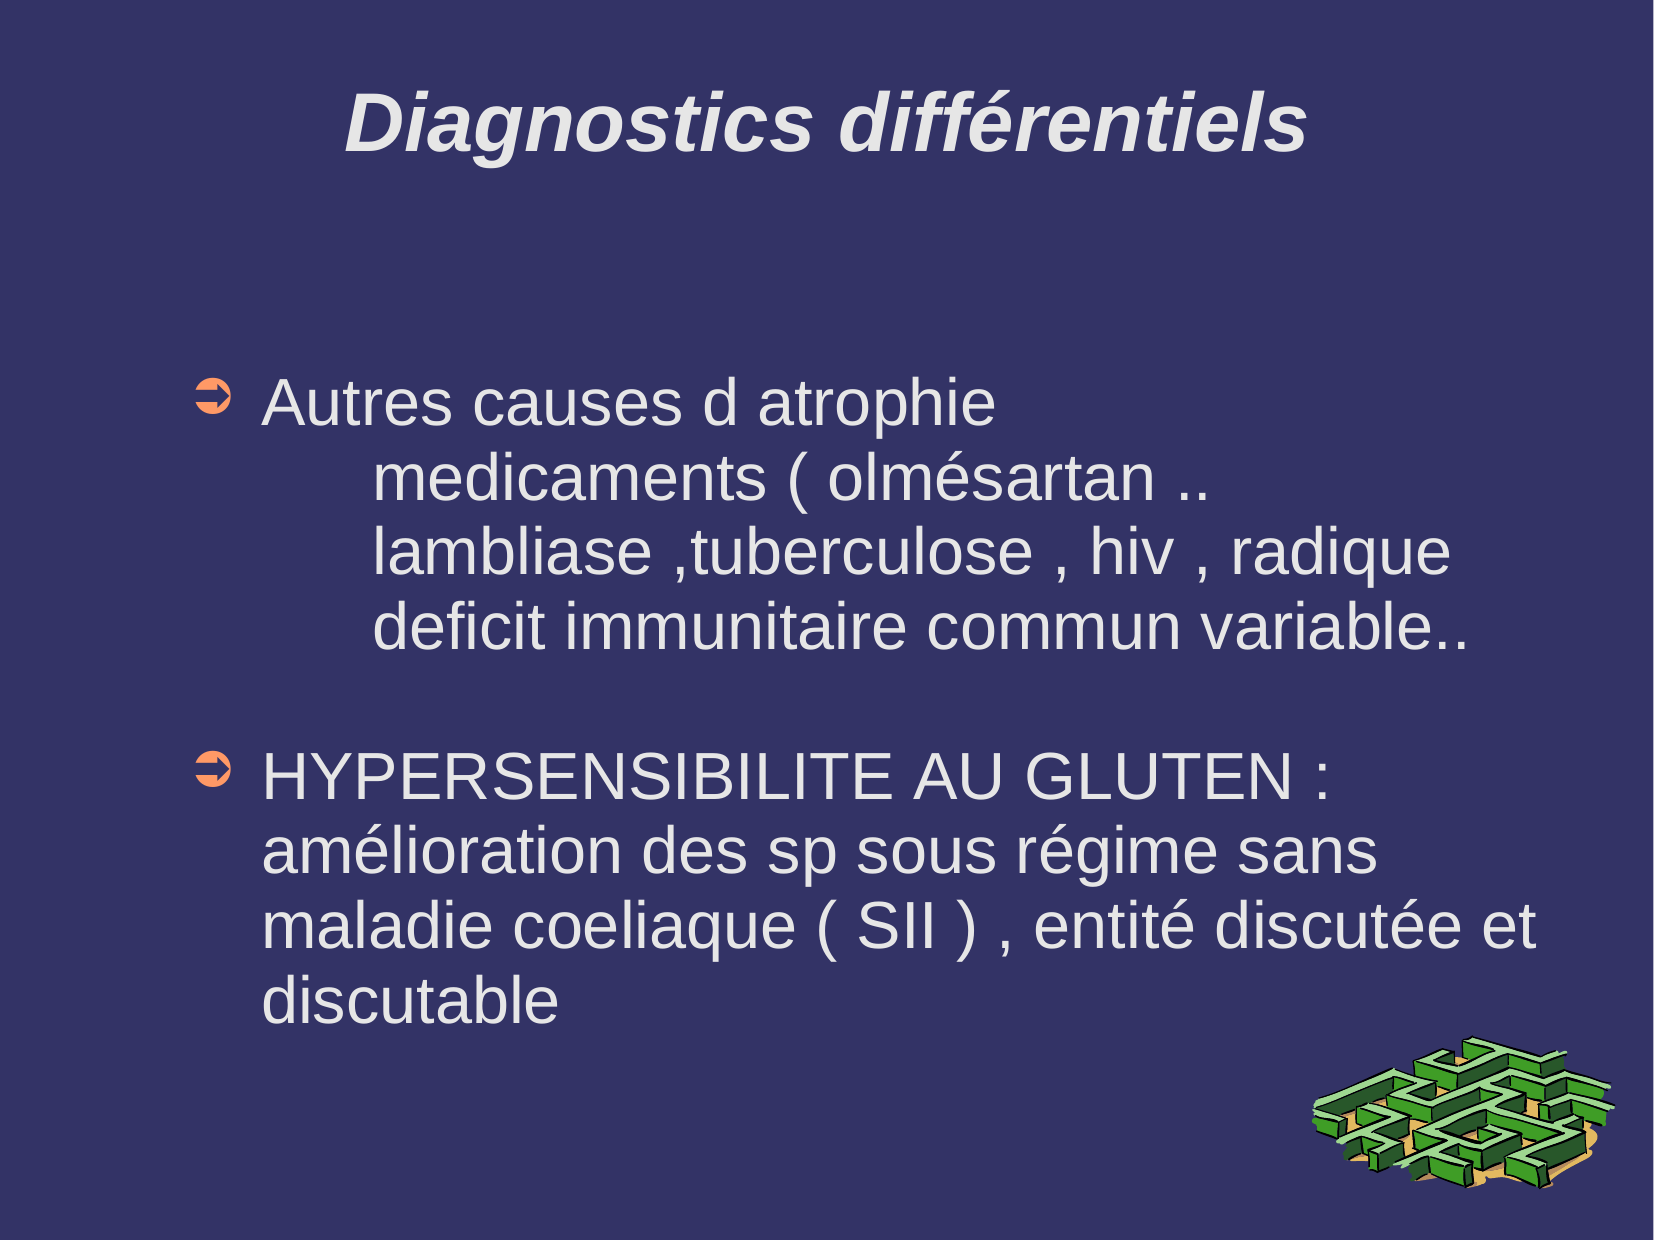

# Diagnostics différentiels
Autres causes d atrophie
 medicaments ( olmésartan ..
 lambliase ,tuberculose , hiv , radique
 deficit immunitaire commun variable..
HYPERSENSIBILITE AU GLUTEN : amélioration des sp sous régime sans maladie coeliaque ( SII ) , entité discutée et discutable